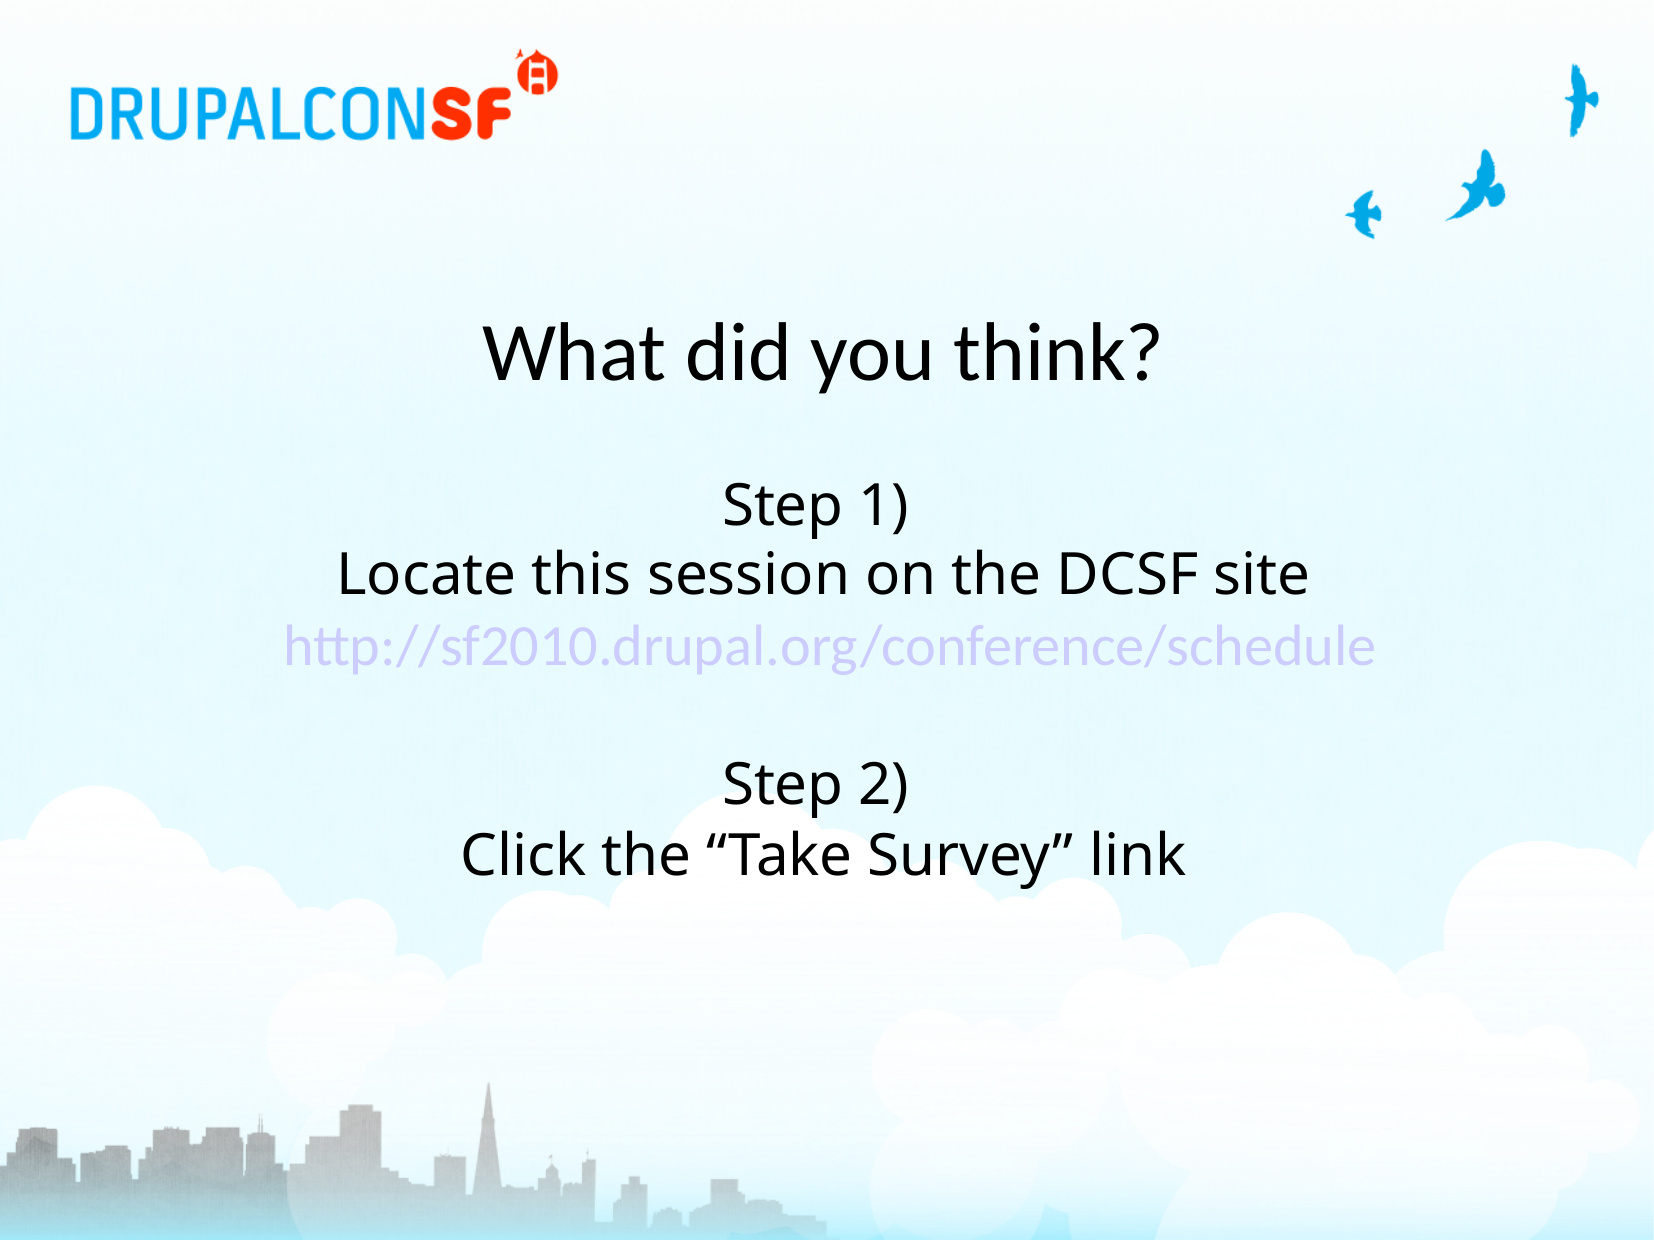

What did you think?
Step 1)
Locate this session on the DCSF site
 http://sf2010.drupal.org/conference/schedule
Step 2)
Click the “Take Survey” link